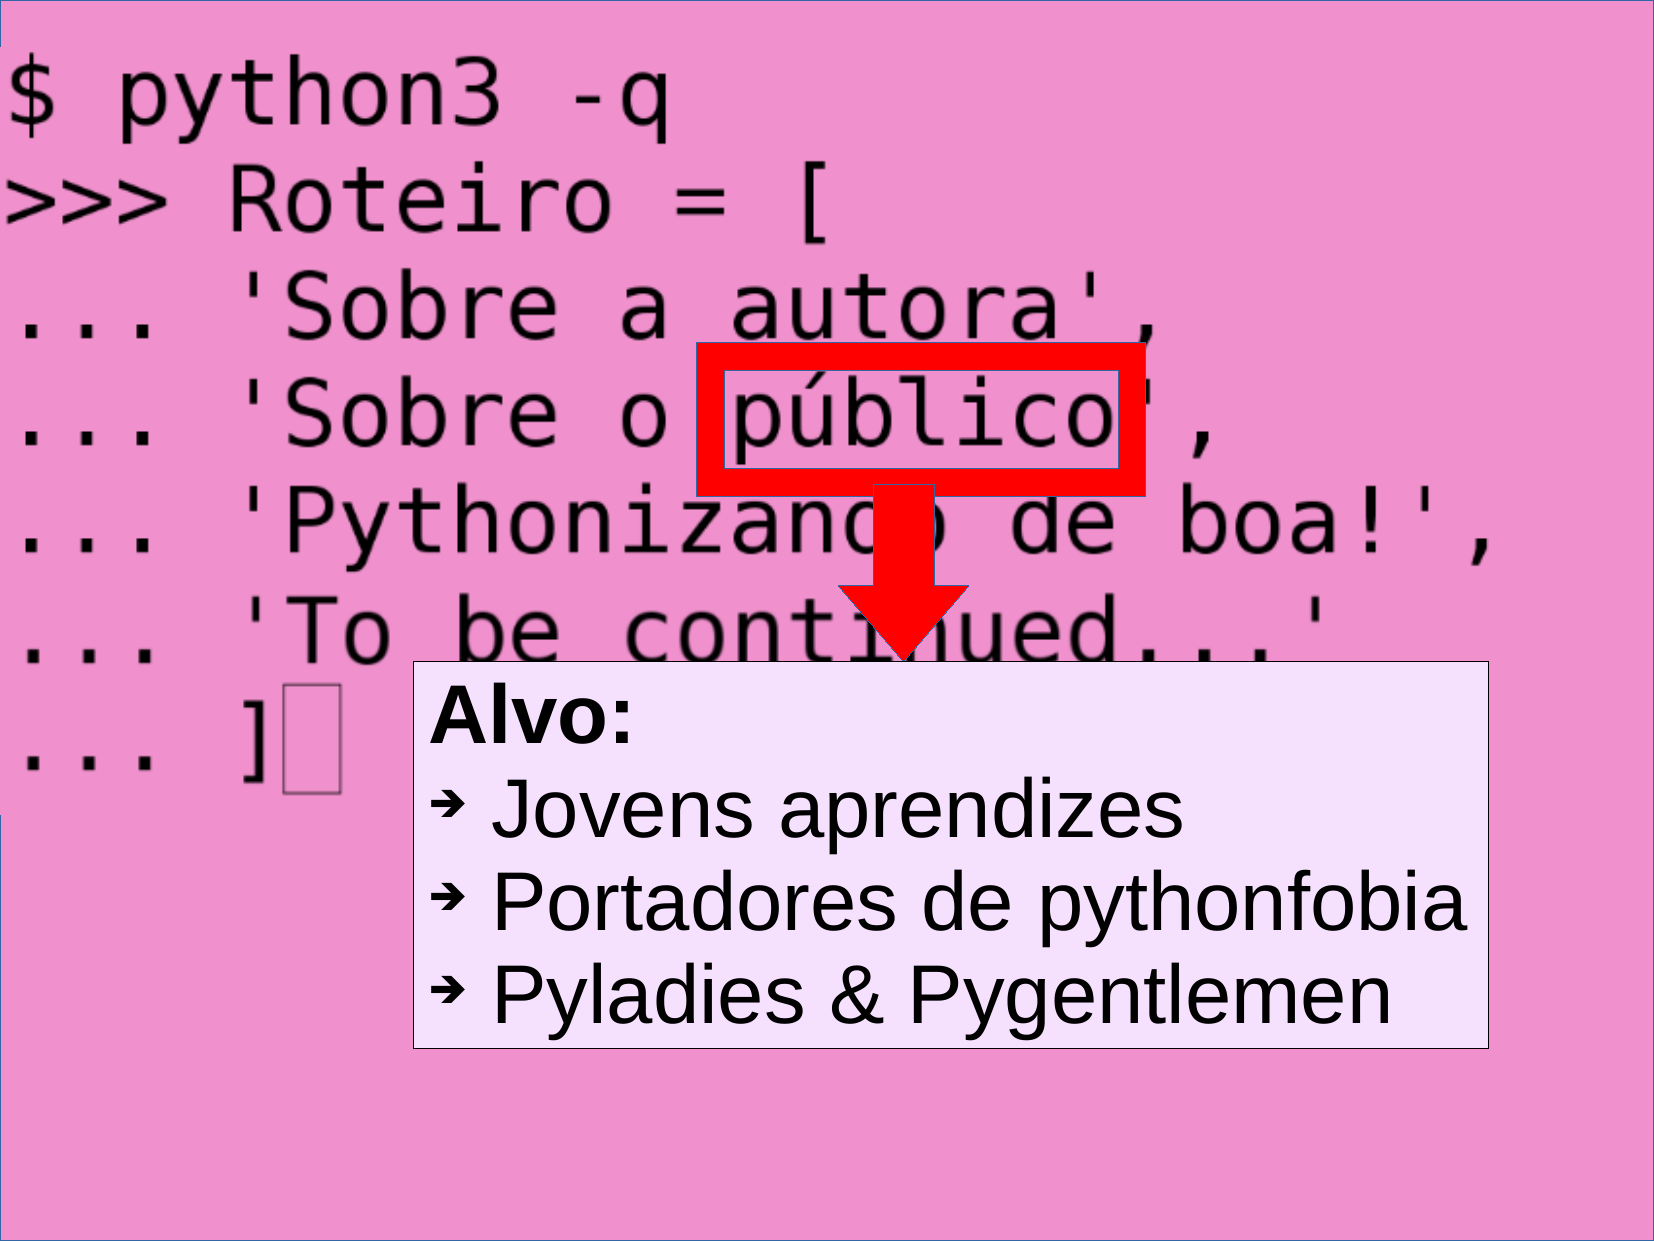

Alvo:
 Jovens aprendizes
 Portadores de pythonfobia
 Pyladies & Pygentlemen